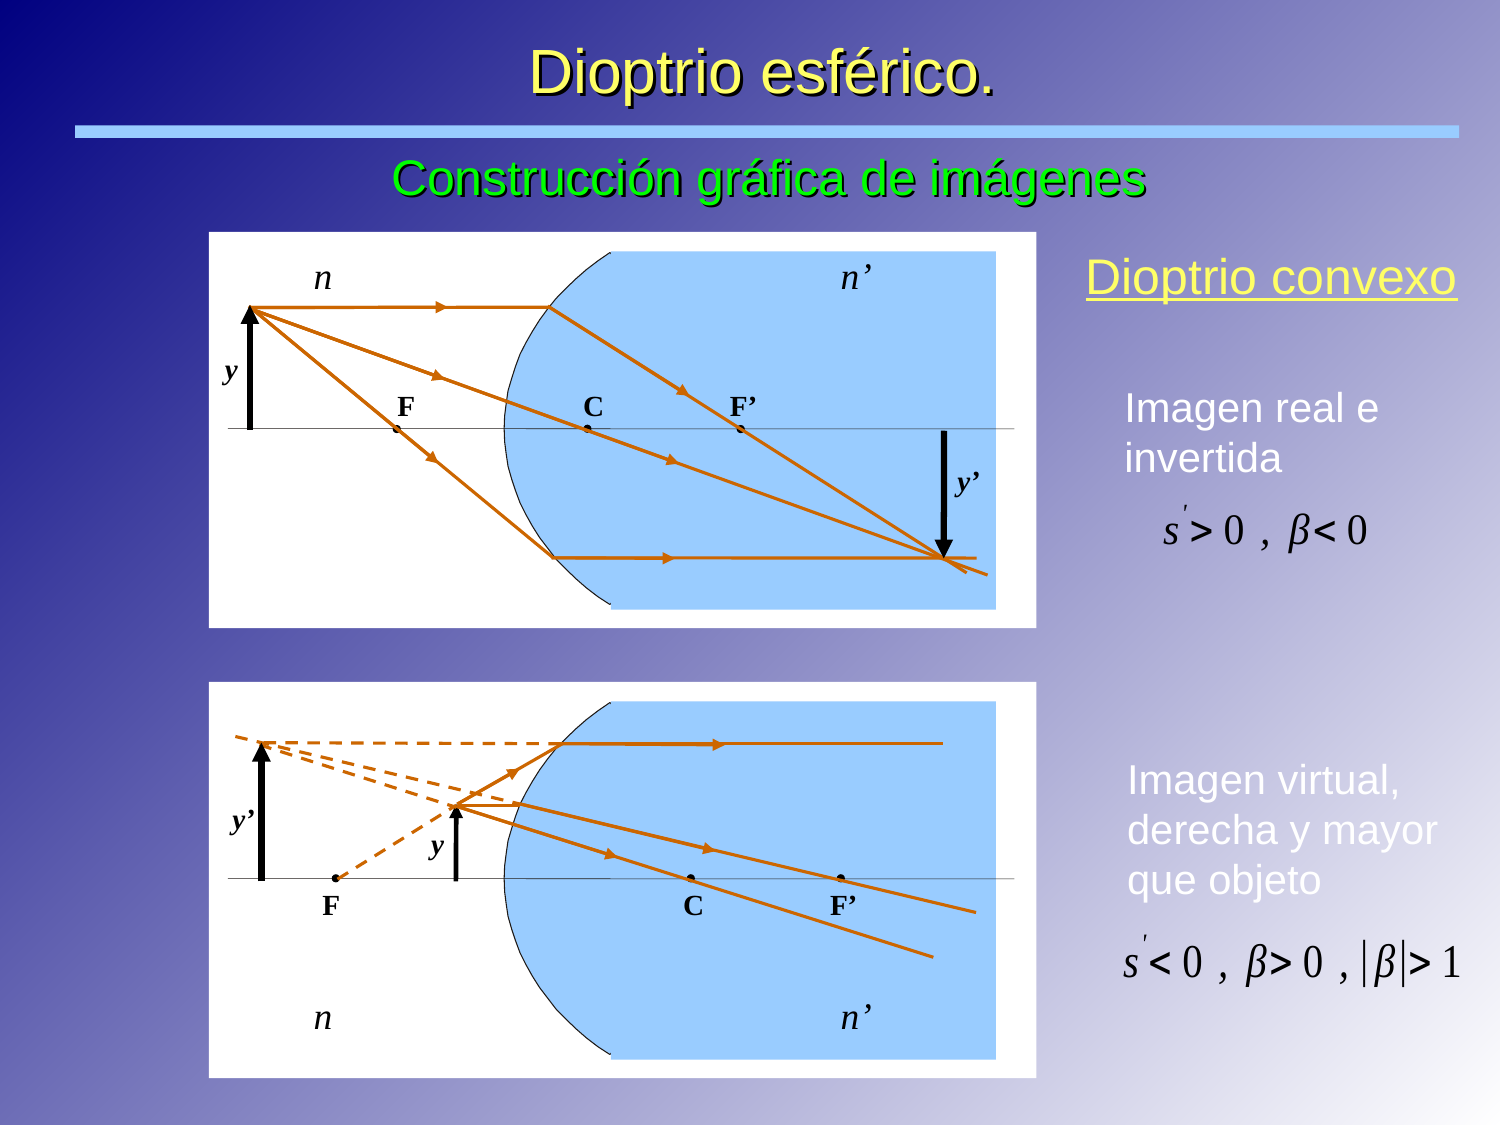

Dioptrio esférico.
Construcción gráfica de imágenes
n
n’
F
C
F’
Dioptrio convexo
y
Imagen real e
invertida
y’
F
C
F’
n
n’
y’
Imagen virtual,
derecha y mayor que objeto
y